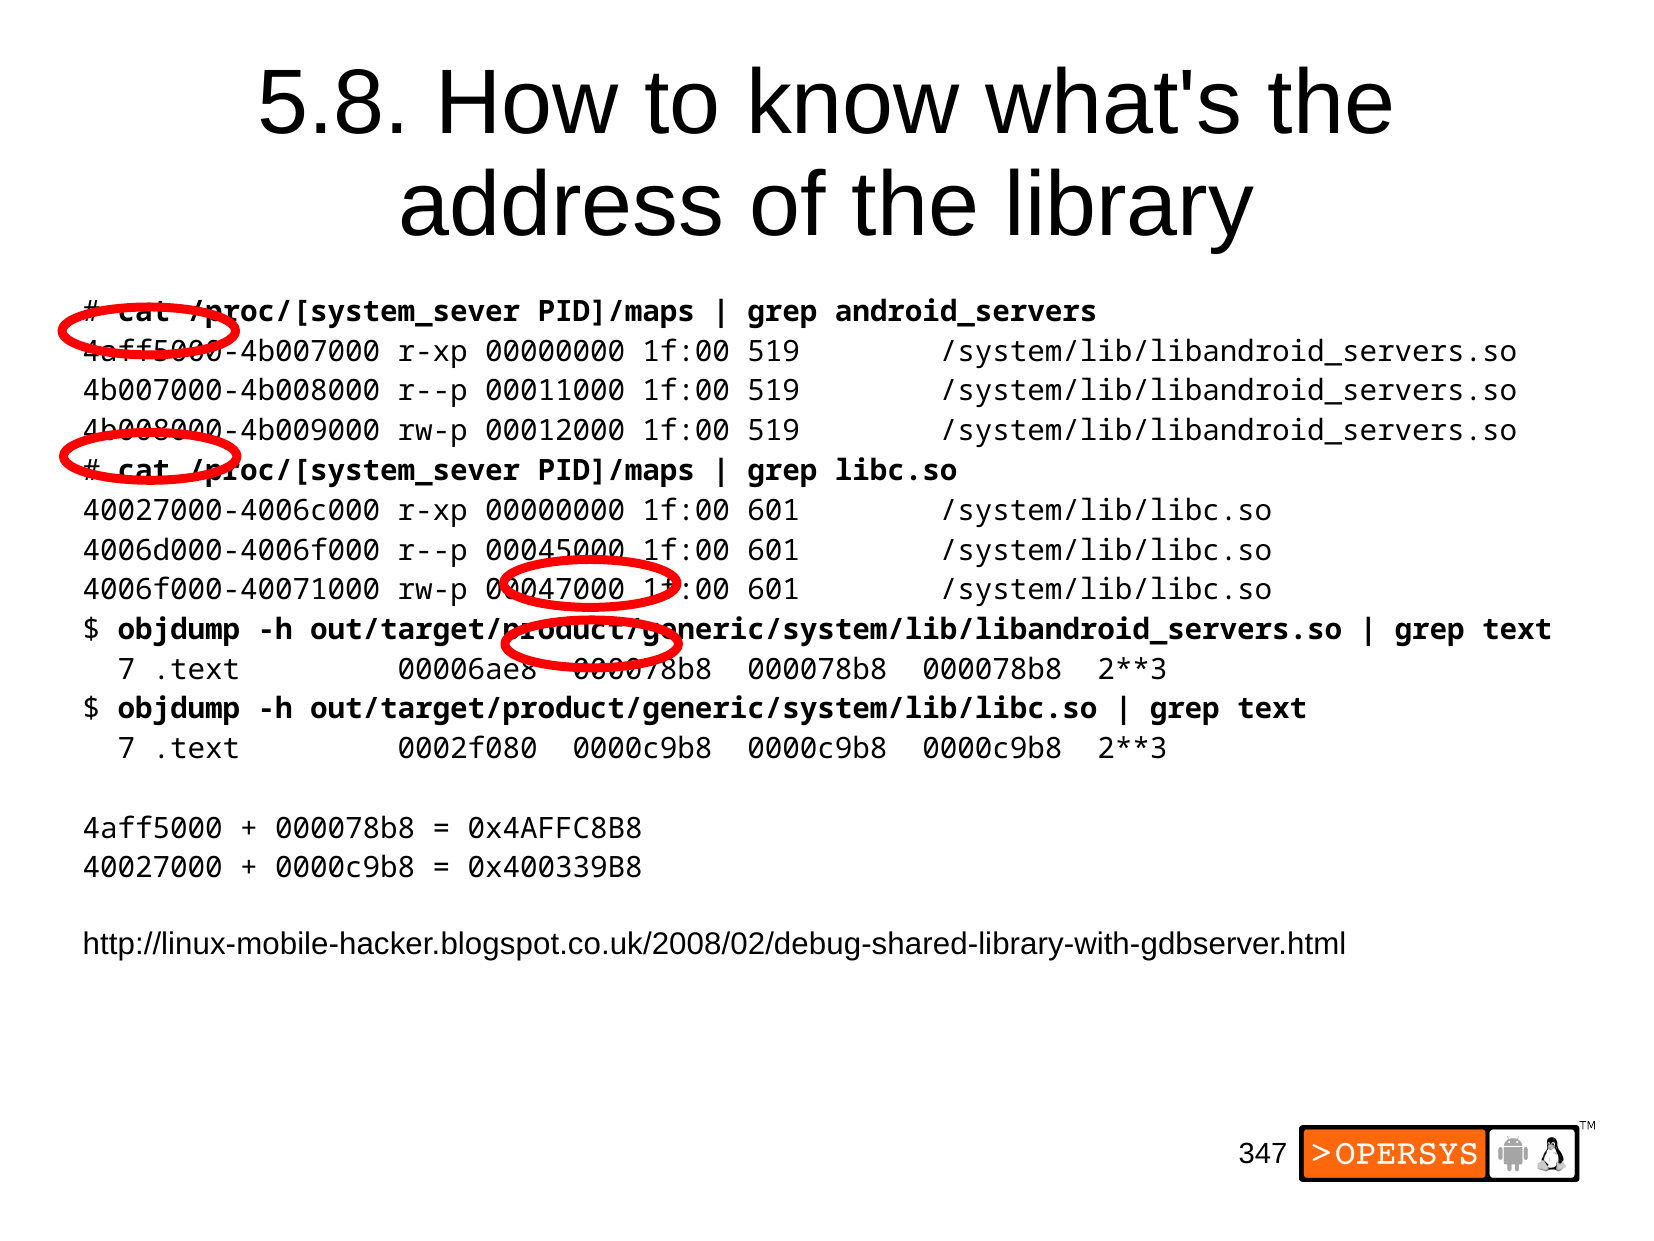

# 5.8. How to know what's the address of the library
# cat /proc/[system_sever PID]/maps | grep android_servers
4aff5000-4b007000 r-xp 00000000 1f:00 519 /system/lib/libandroid_servers.so
4b007000-4b008000 r--p 00011000 1f:00 519 /system/lib/libandroid_servers.so
4b008000-4b009000 rw-p 00012000 1f:00 519 /system/lib/libandroid_servers.so
# cat /proc/[system_sever PID]/maps | grep libc.so
40027000-4006c000 r-xp 00000000 1f:00 601 /system/lib/libc.so
4006d000-4006f000 r--p 00045000 1f:00 601 /system/lib/libc.so
4006f000-40071000 rw-p 00047000 1f:00 601 /system/lib/libc.so
$ objdump -h out/target/product/generic/system/lib/libandroid_servers.so | grep text
 7 .text 00006ae8 000078b8 000078b8 000078b8 2**3
$ objdump -h out/target/product/generic/system/lib/libc.so | grep text
 7 .text 0002f080 0000c9b8 0000c9b8 0000c9b8 2**3
4aff5000 + 000078b8 = 0x4AFFC8B8
40027000 + 0000c9b8 = 0x400339B8
http://linux-mobile-hacker.blogspot.co.uk/2008/02/debug-shared-library-with-gdbserver.html